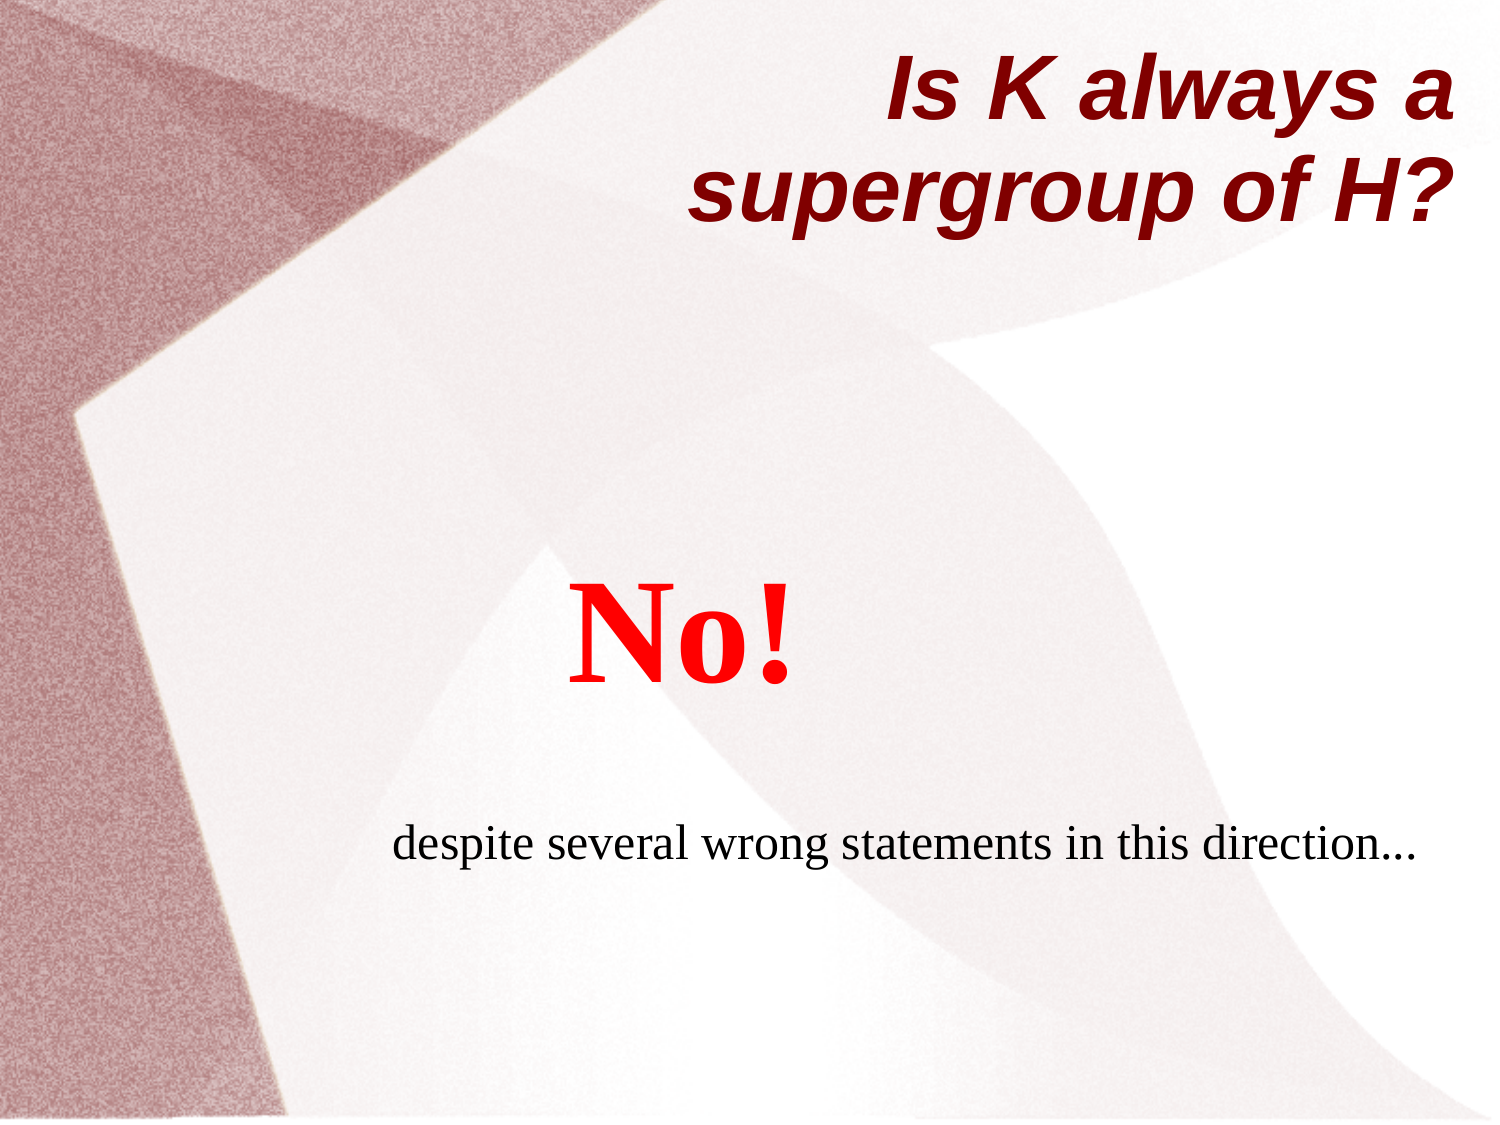

# Is K always a supergroup of H?
No!
despite several wrong statements in this direction...